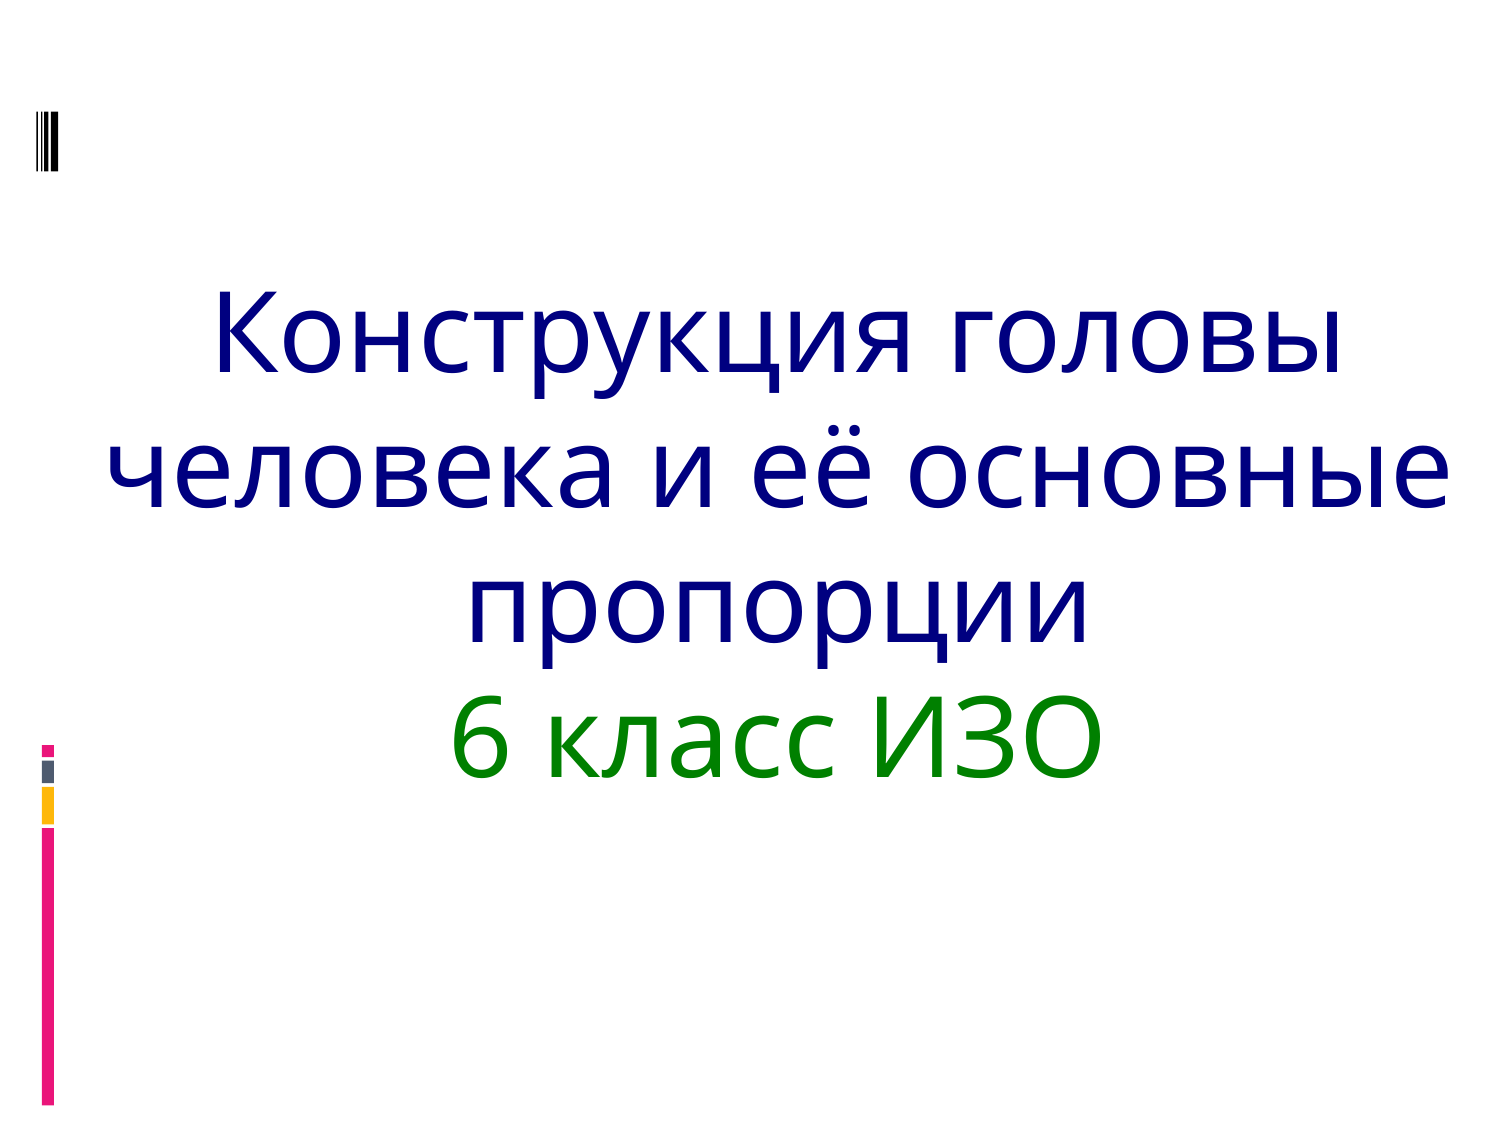

# Конструкция головы человека и её основные пропорции 6 класс ИЗО